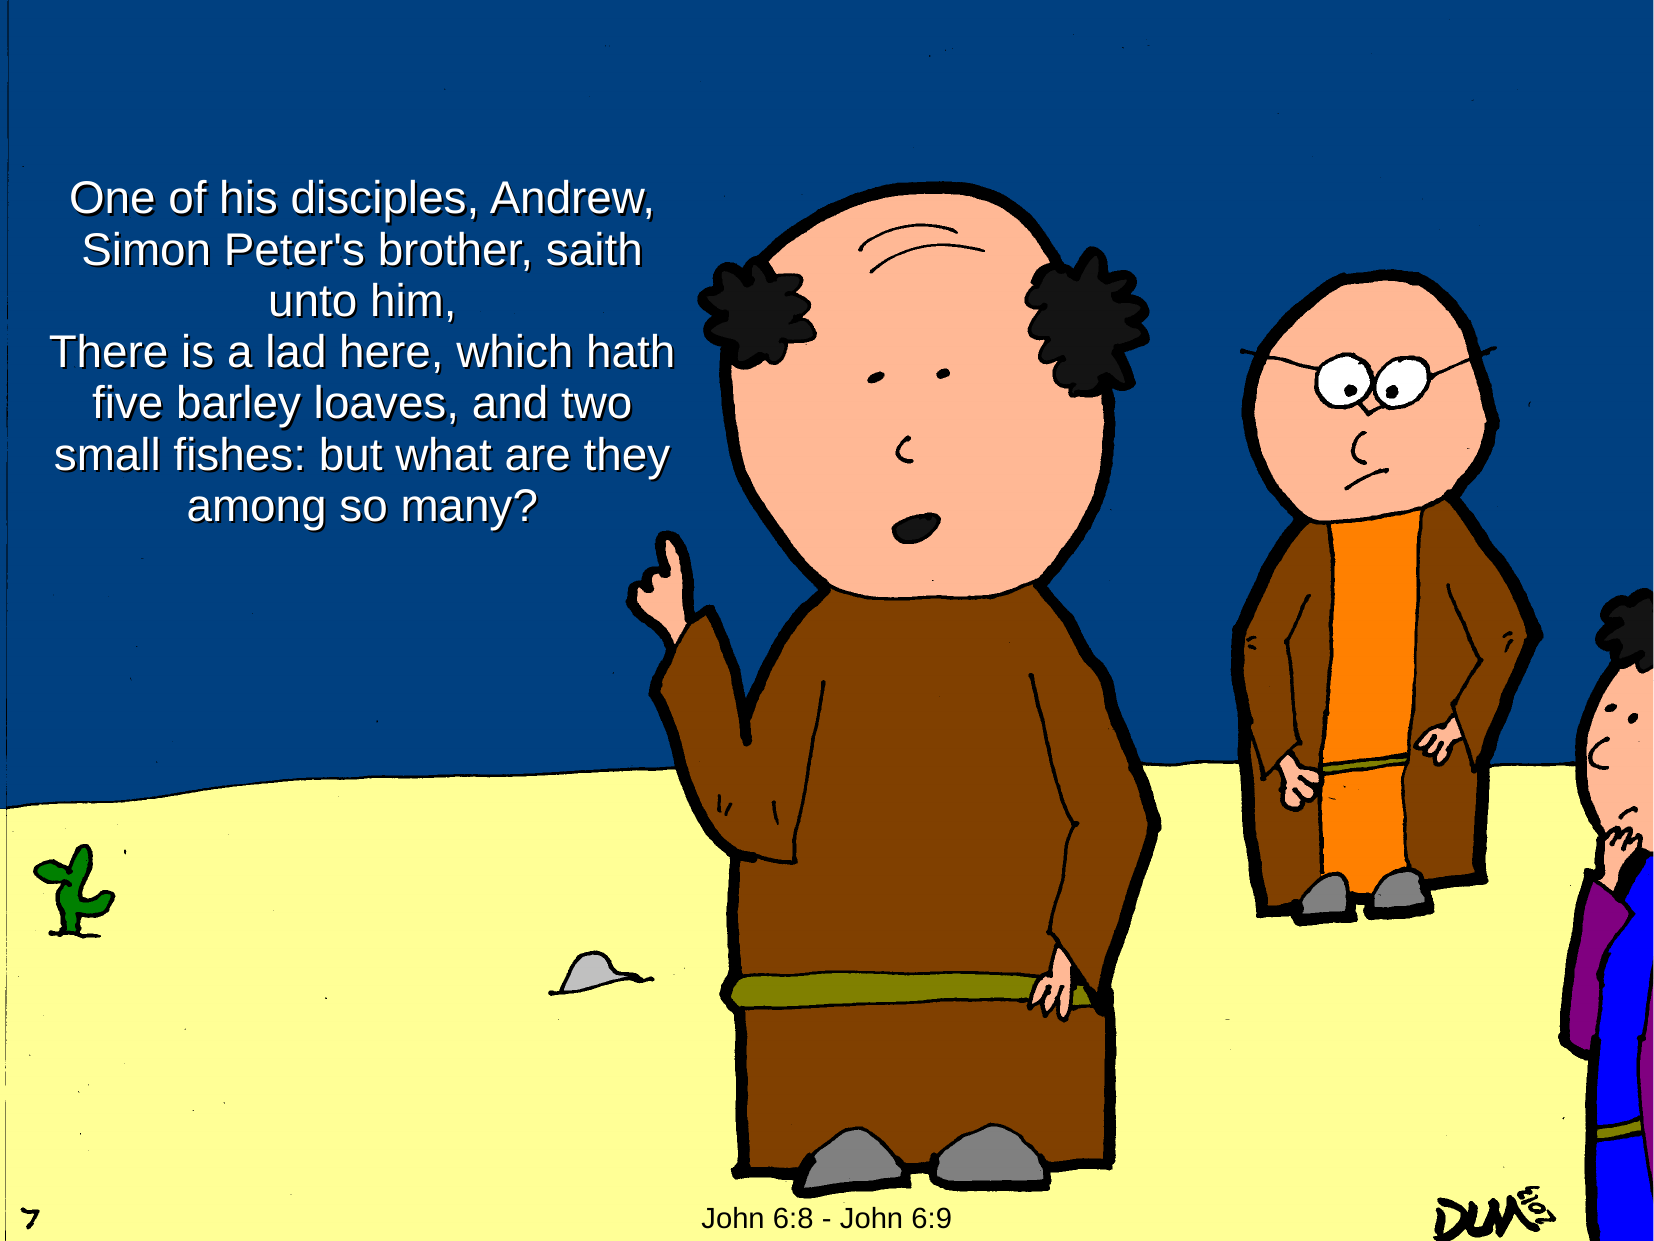

One of his disciples, Andrew, Simon Peter's brother, saith unto him,
There is a lad here, which hath five barley loaves, and two small fishes: but what are they among so many?
John 6:8 - John 6:9